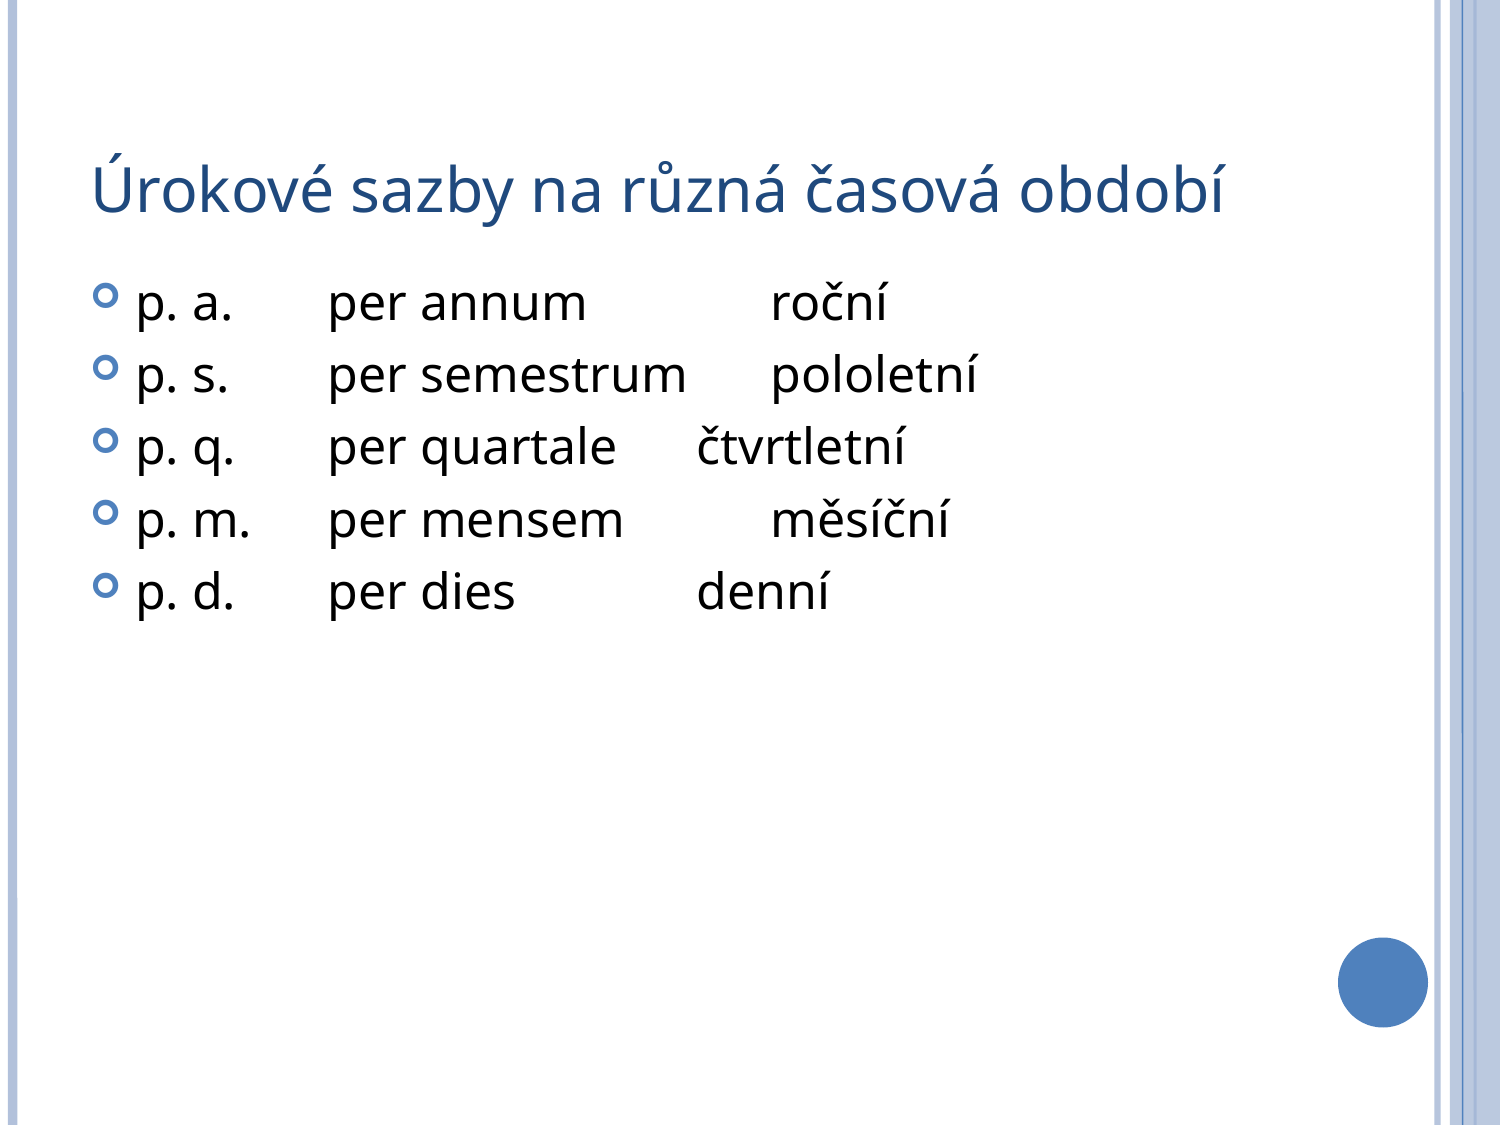

# Úrokové sazby na různá časová období
p. a.		per annum			roční
p. s.		per semestrum		pololetní
p. q.		per quartale		čtvrtletní
p. m.		per mensem		měsíční
p. d.		per dies			denní